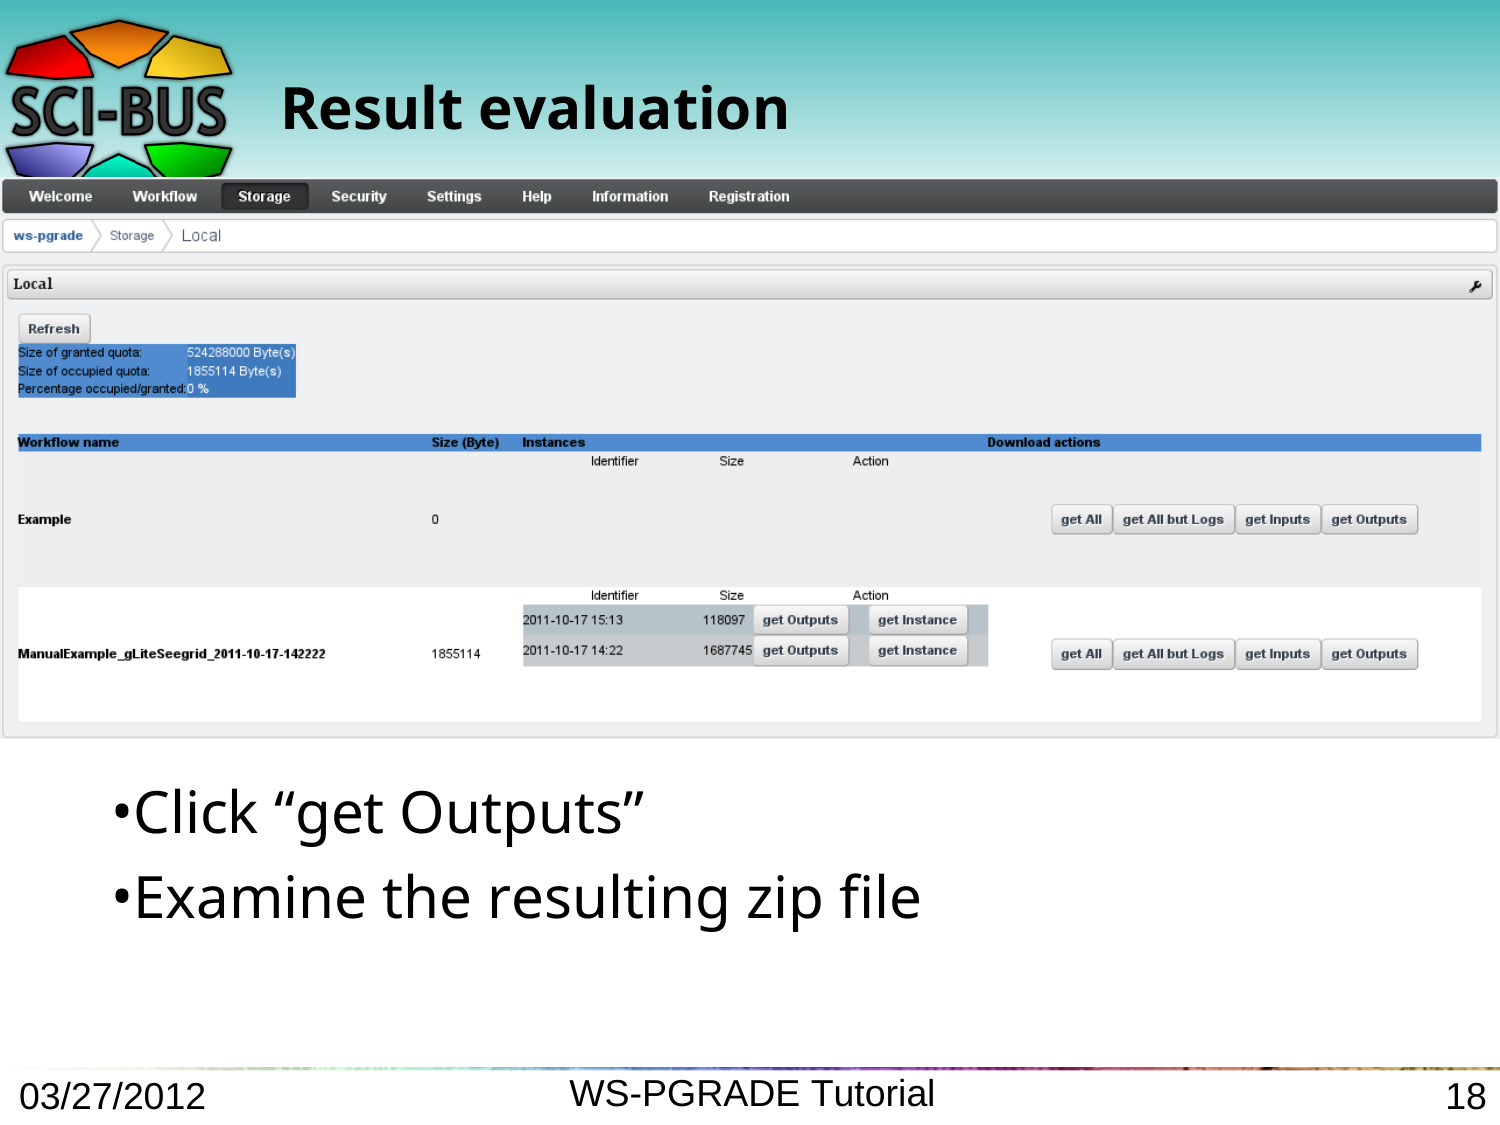

# Result evaluation
Click “get Outputs”
Examine the resulting zip file
Footer
5/29/2006
18